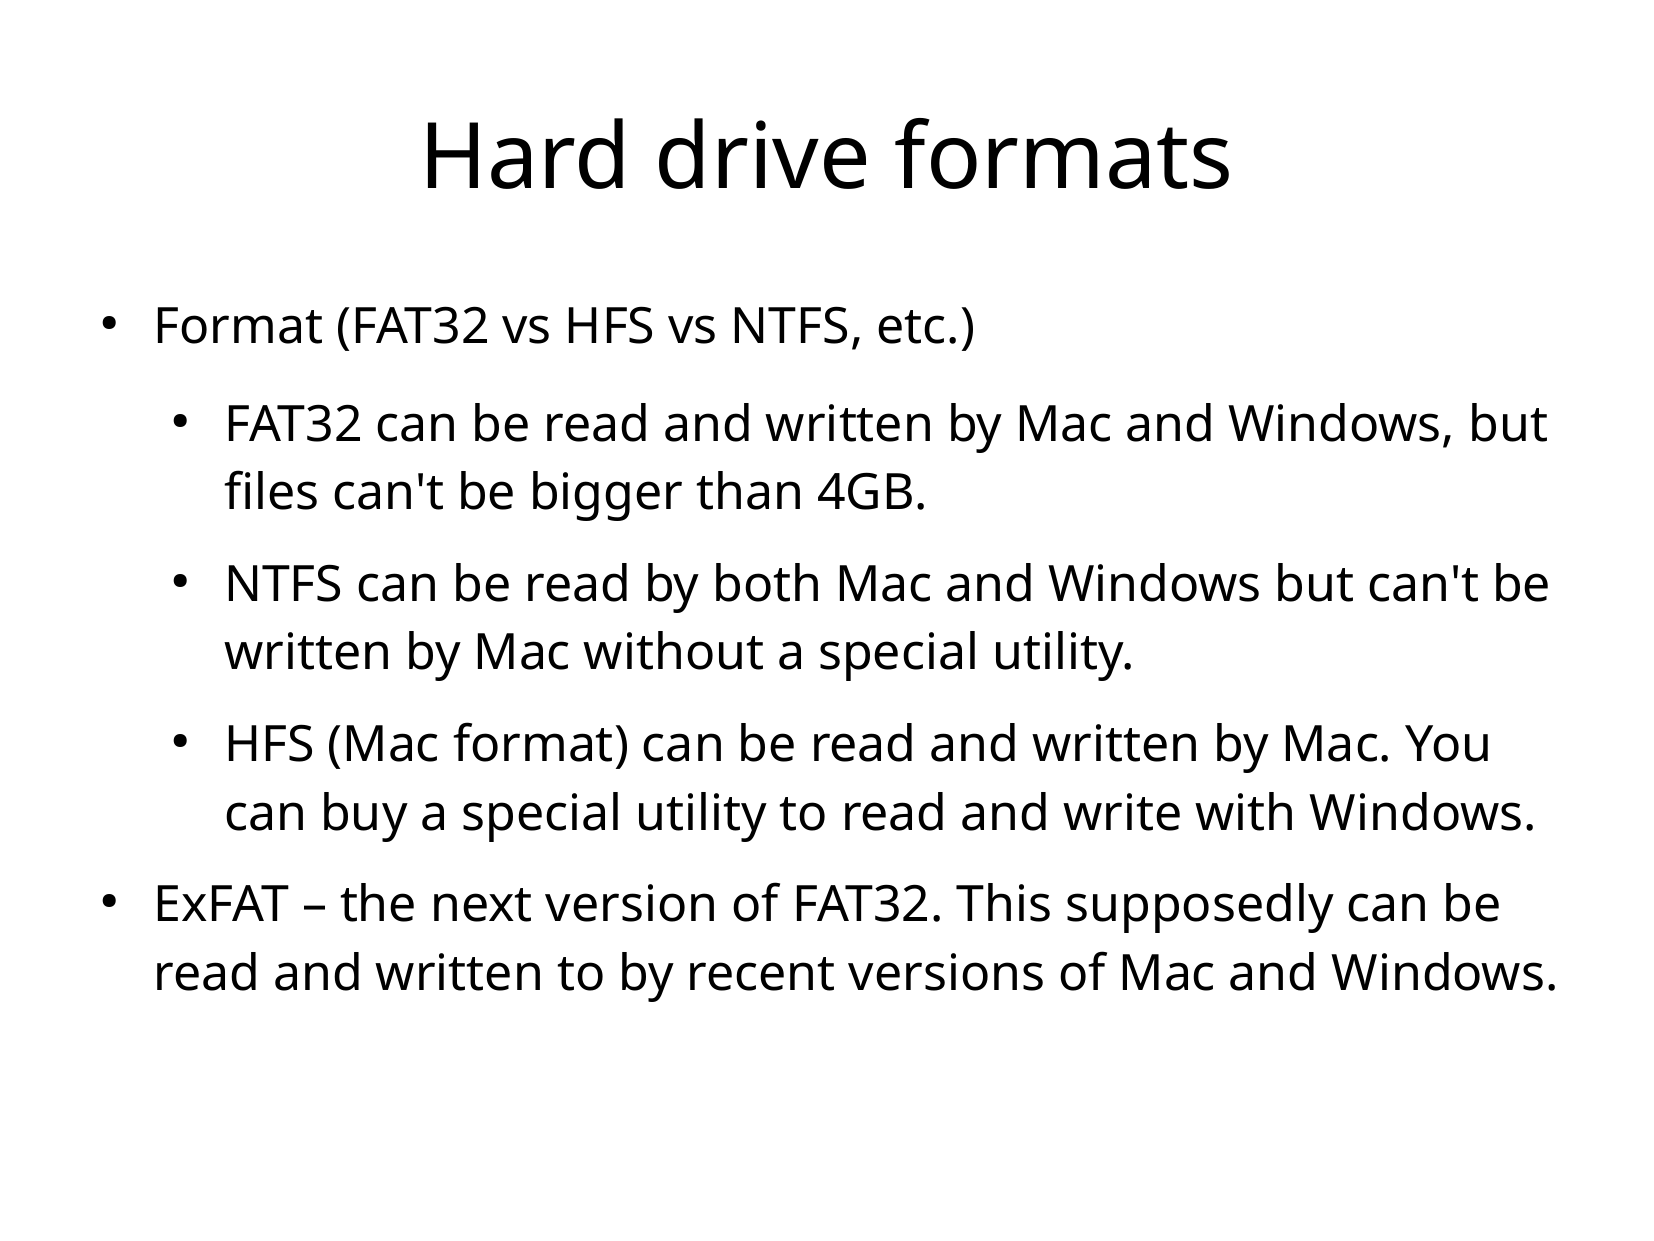

# Hard drive formats
Format (FAT32 vs HFS vs NTFS, etc.)
FAT32 can be read and written by Mac and Windows, but files can't be bigger than 4GB.
NTFS can be read by both Mac and Windows but can't be written by Mac without a special utility.
HFS (Mac format) can be read and written by Mac. You can buy a special utility to read and write with Windows.
ExFAT – the next version of FAT32. This supposedly can be read and written to by recent versions of Mac and Windows.